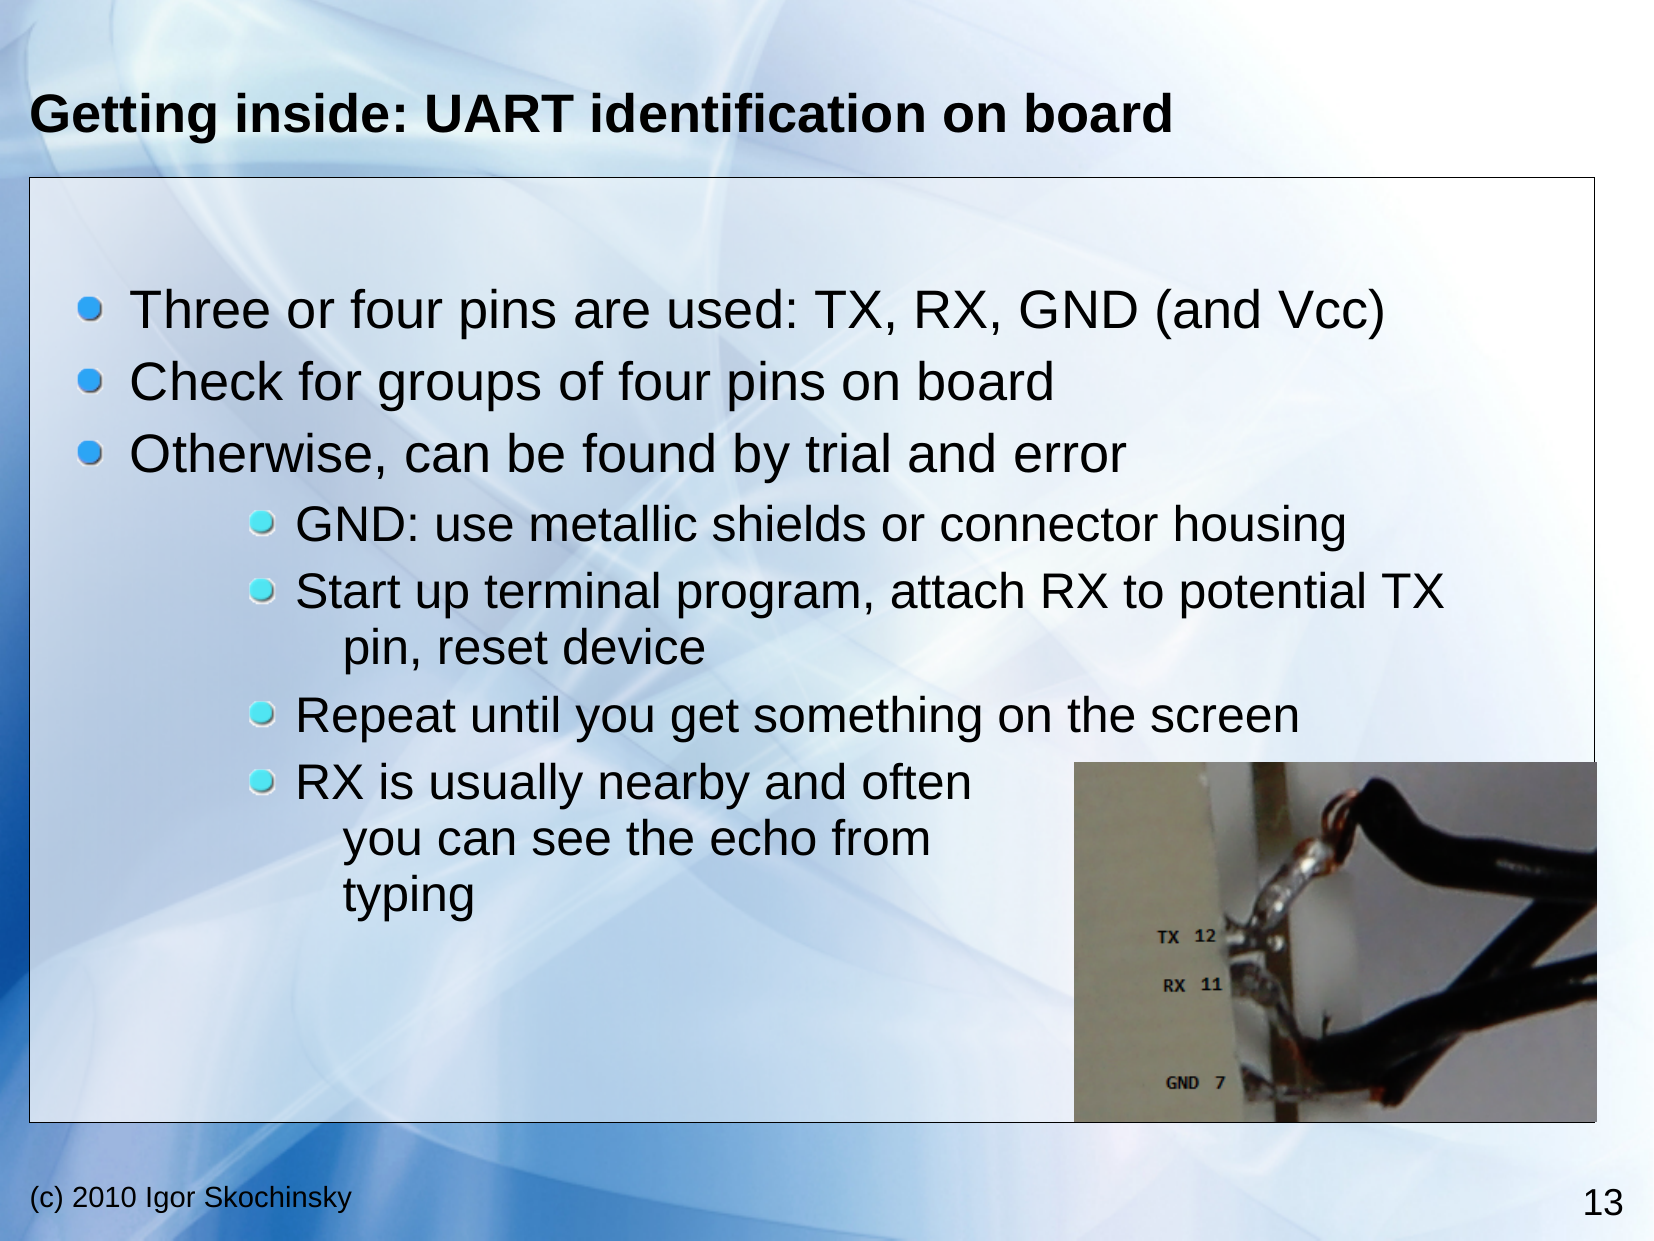

# Getting inside: UART identification on board
Three or four pins are used: TX, RX, GND (and Vcc)
Check for groups of four pins on board
Otherwise, can be found by trial and error
GND: use metallic shields or connector housing
Start up terminal program, attach RX to potential TX pin, reset device
Repeat until you get something on the screen
RX is usually nearby and often
you can see the echo from
typing
(c) 2010 Igor Skochinsky
13